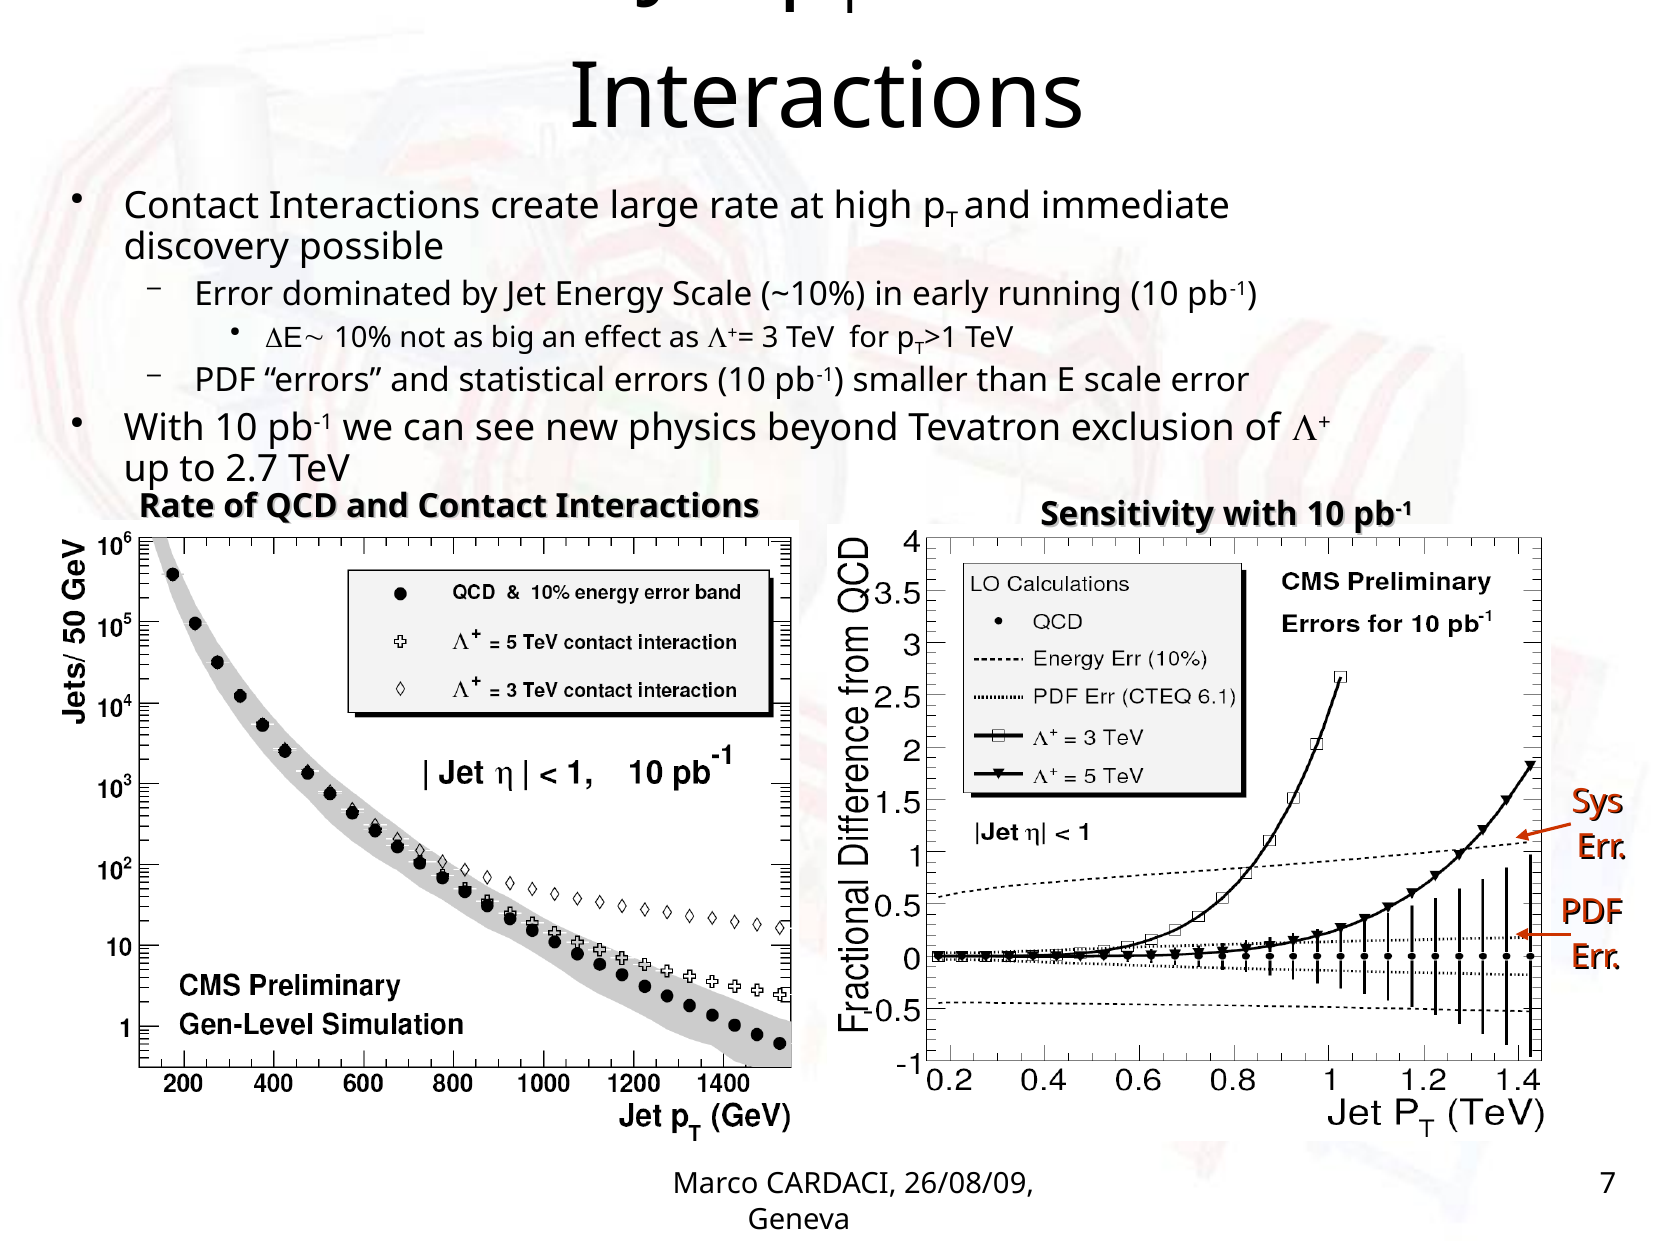

# Inclusive Jet pT and Contact Interactions
Contact Interactions create large rate at high pT and immediate discovery possible
Error dominated by Jet Energy Scale (~10%) in early running (10 pb-1)
E 10% not as big an effect as += 3 TeV for pT>1 TeV
PDF “errors” and statistical errors (10 pb-1) smaller than E scale error
With 10 pb-1 we can see new physics beyond Tevatron exclusion of + up to 2.7 TeV
Rate of QCD and Contact Interactions
Sensitivity with 10 pb-1
Sys
Err.
PDF
Err.
Marco CARDACI, 26/08/09, Geneva
7